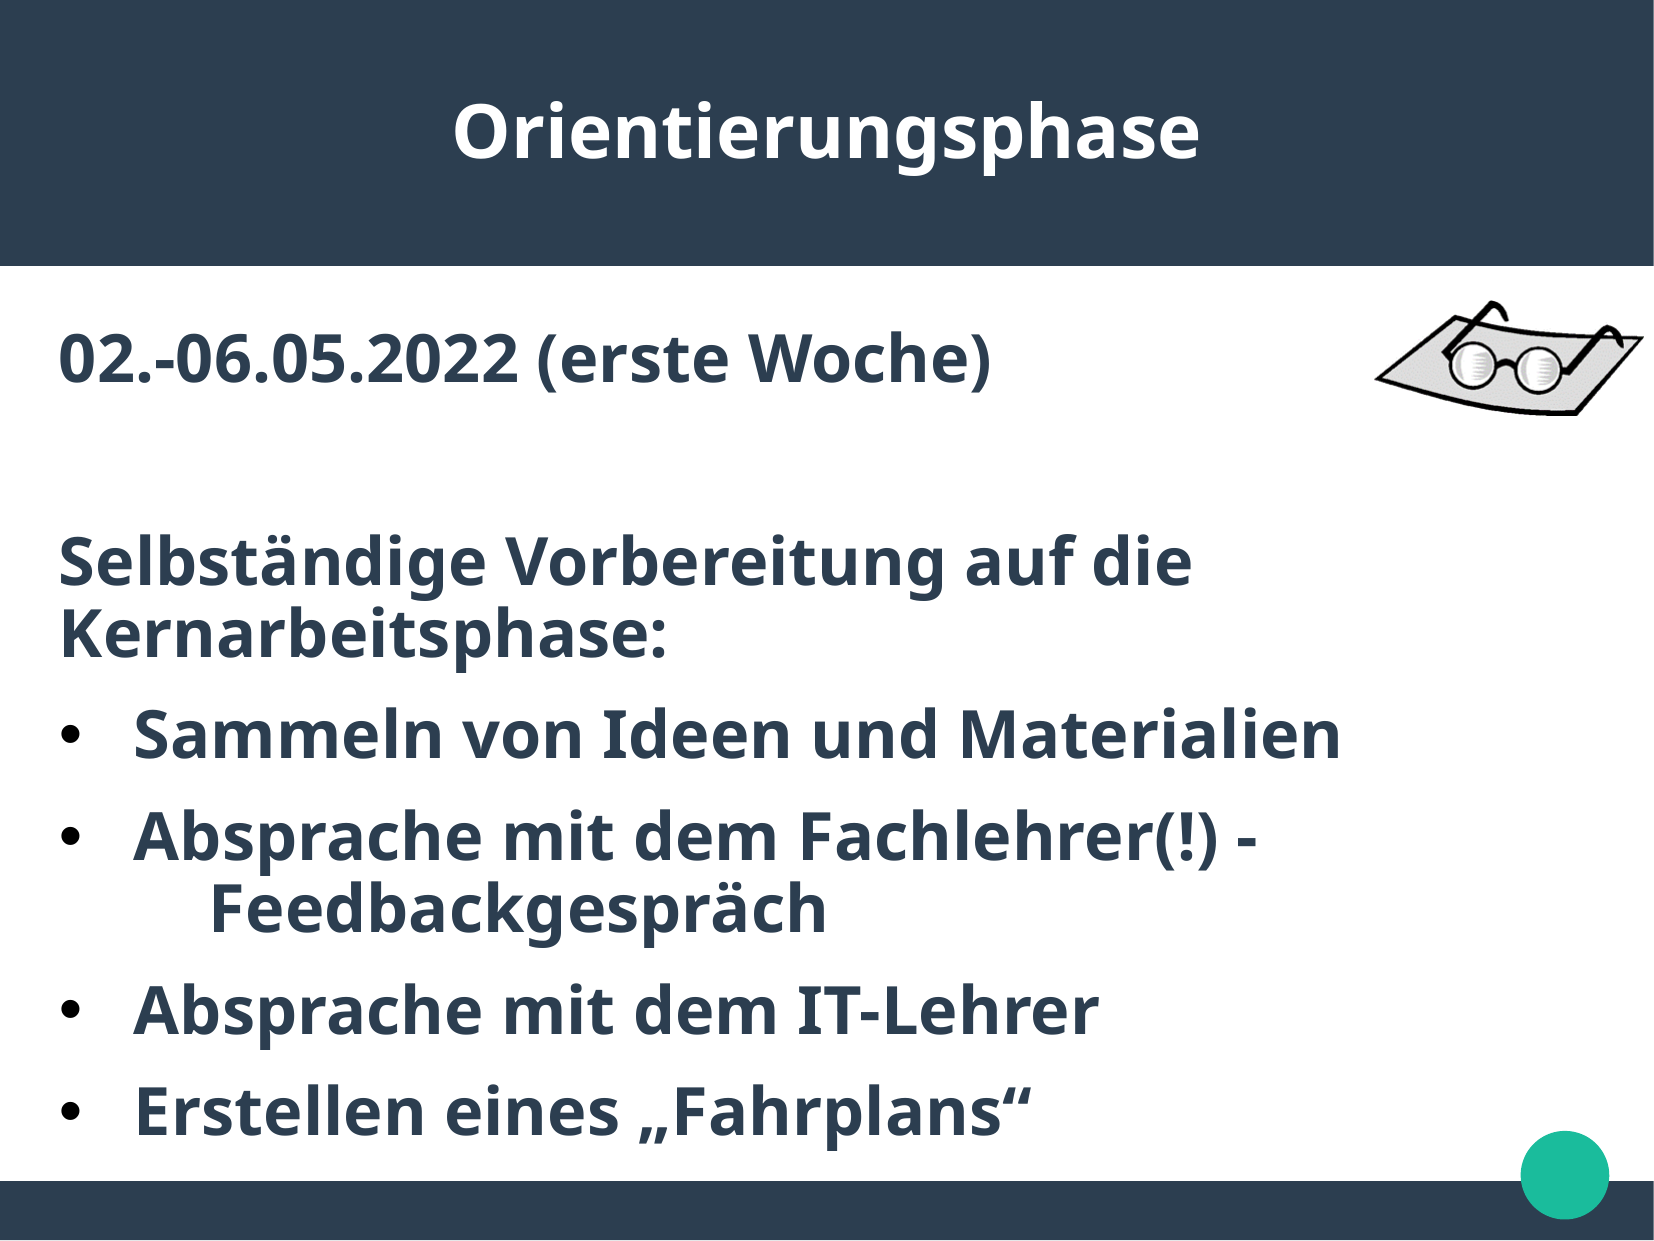

# Orientierungsphase
02.-06.05.2022 (erste Woche)
Selbständige Vorbereitung auf die Kernarbeitsphase:
Sammeln von Ideen und Materialien
Absprache mit dem Fachlehrer(!) - Feedbackgespräch
Absprache mit dem IT-Lehrer
Erstellen eines „Fahrplans“